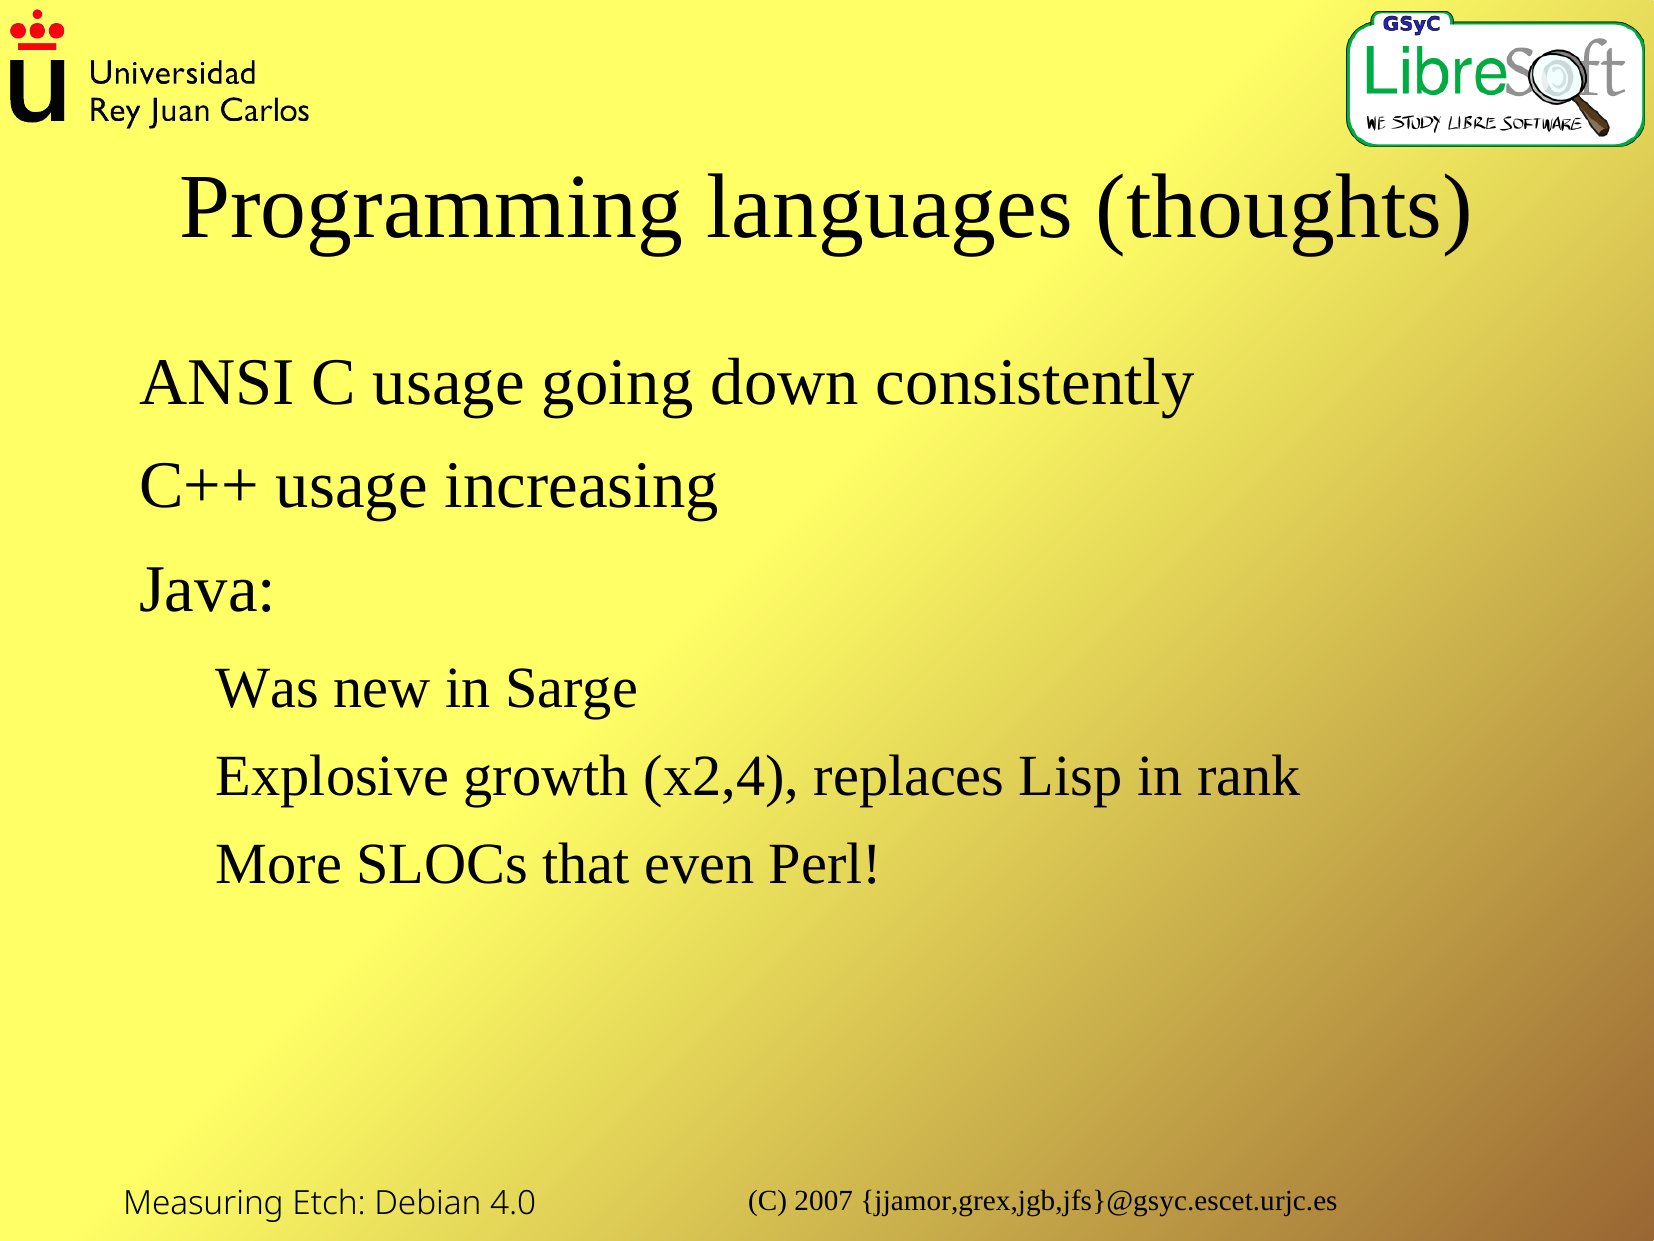

# Programming languages (thoughts)
ANSI C usage going down consistently
C++ usage increasing
Java:
Was new in Sarge
Explosive growth (x2,4), replaces Lisp in rank
More SLOCs that even Perl!